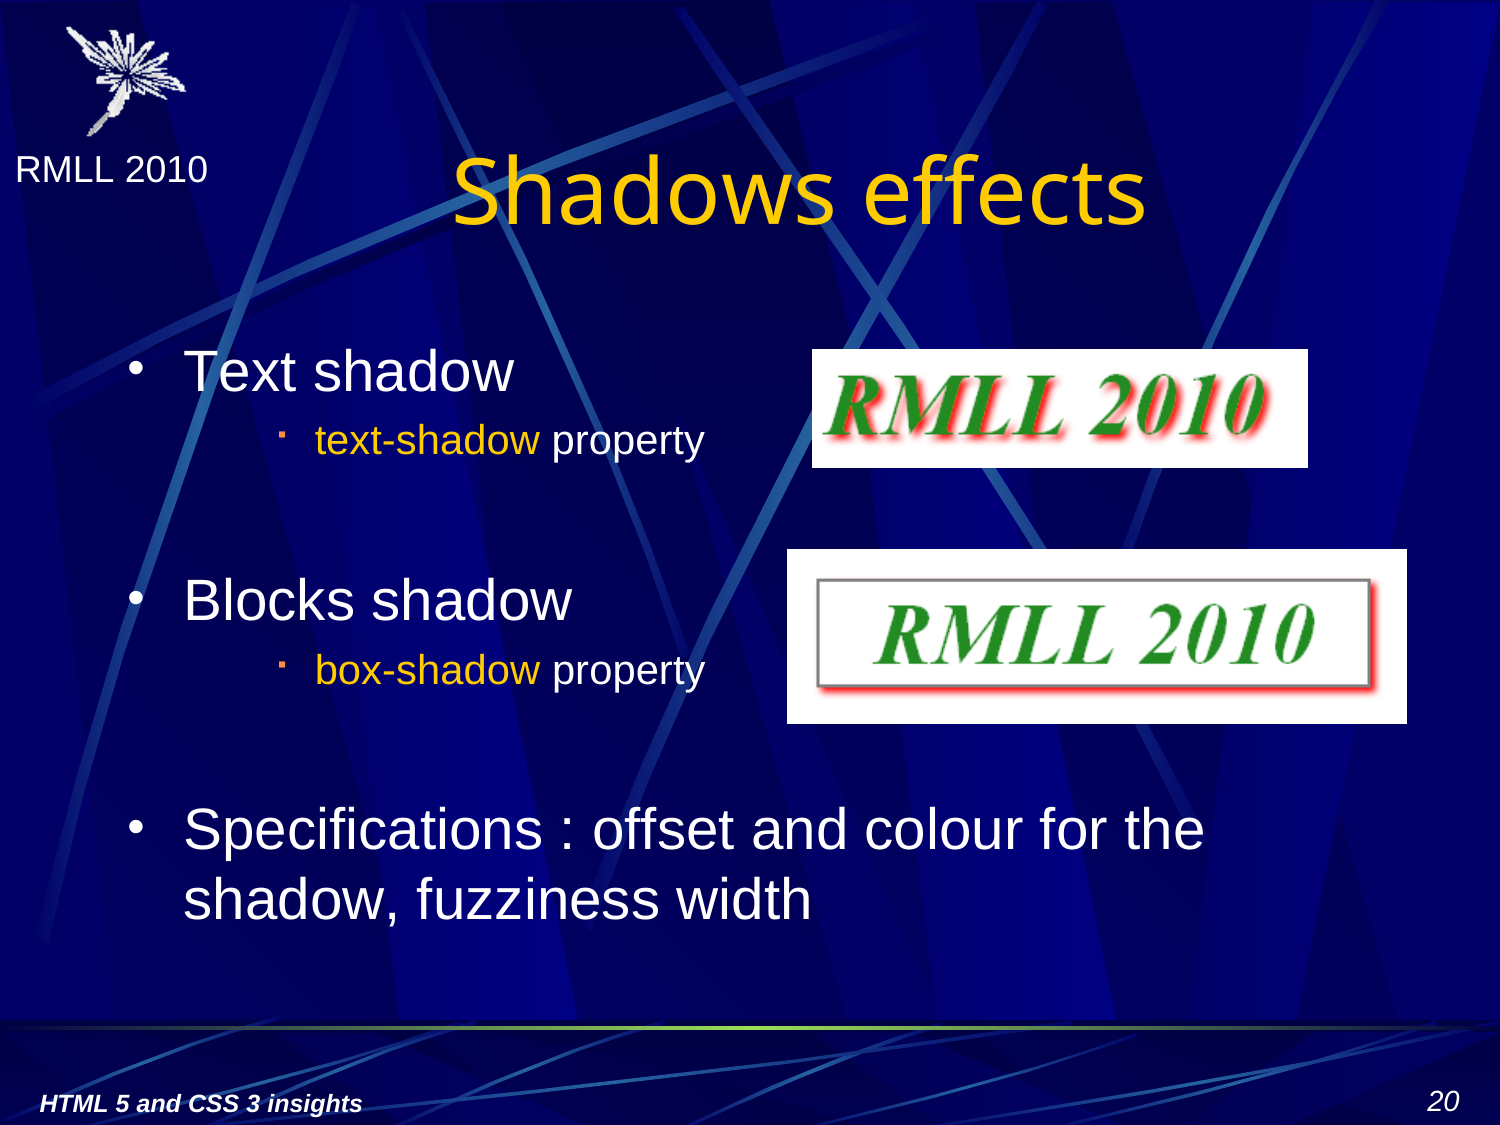

# Shadows effects
Text shadow
text-shadow property
Blocks shadow
box-shadow property
Specifications : offset and colour for the shadow, fuzziness width